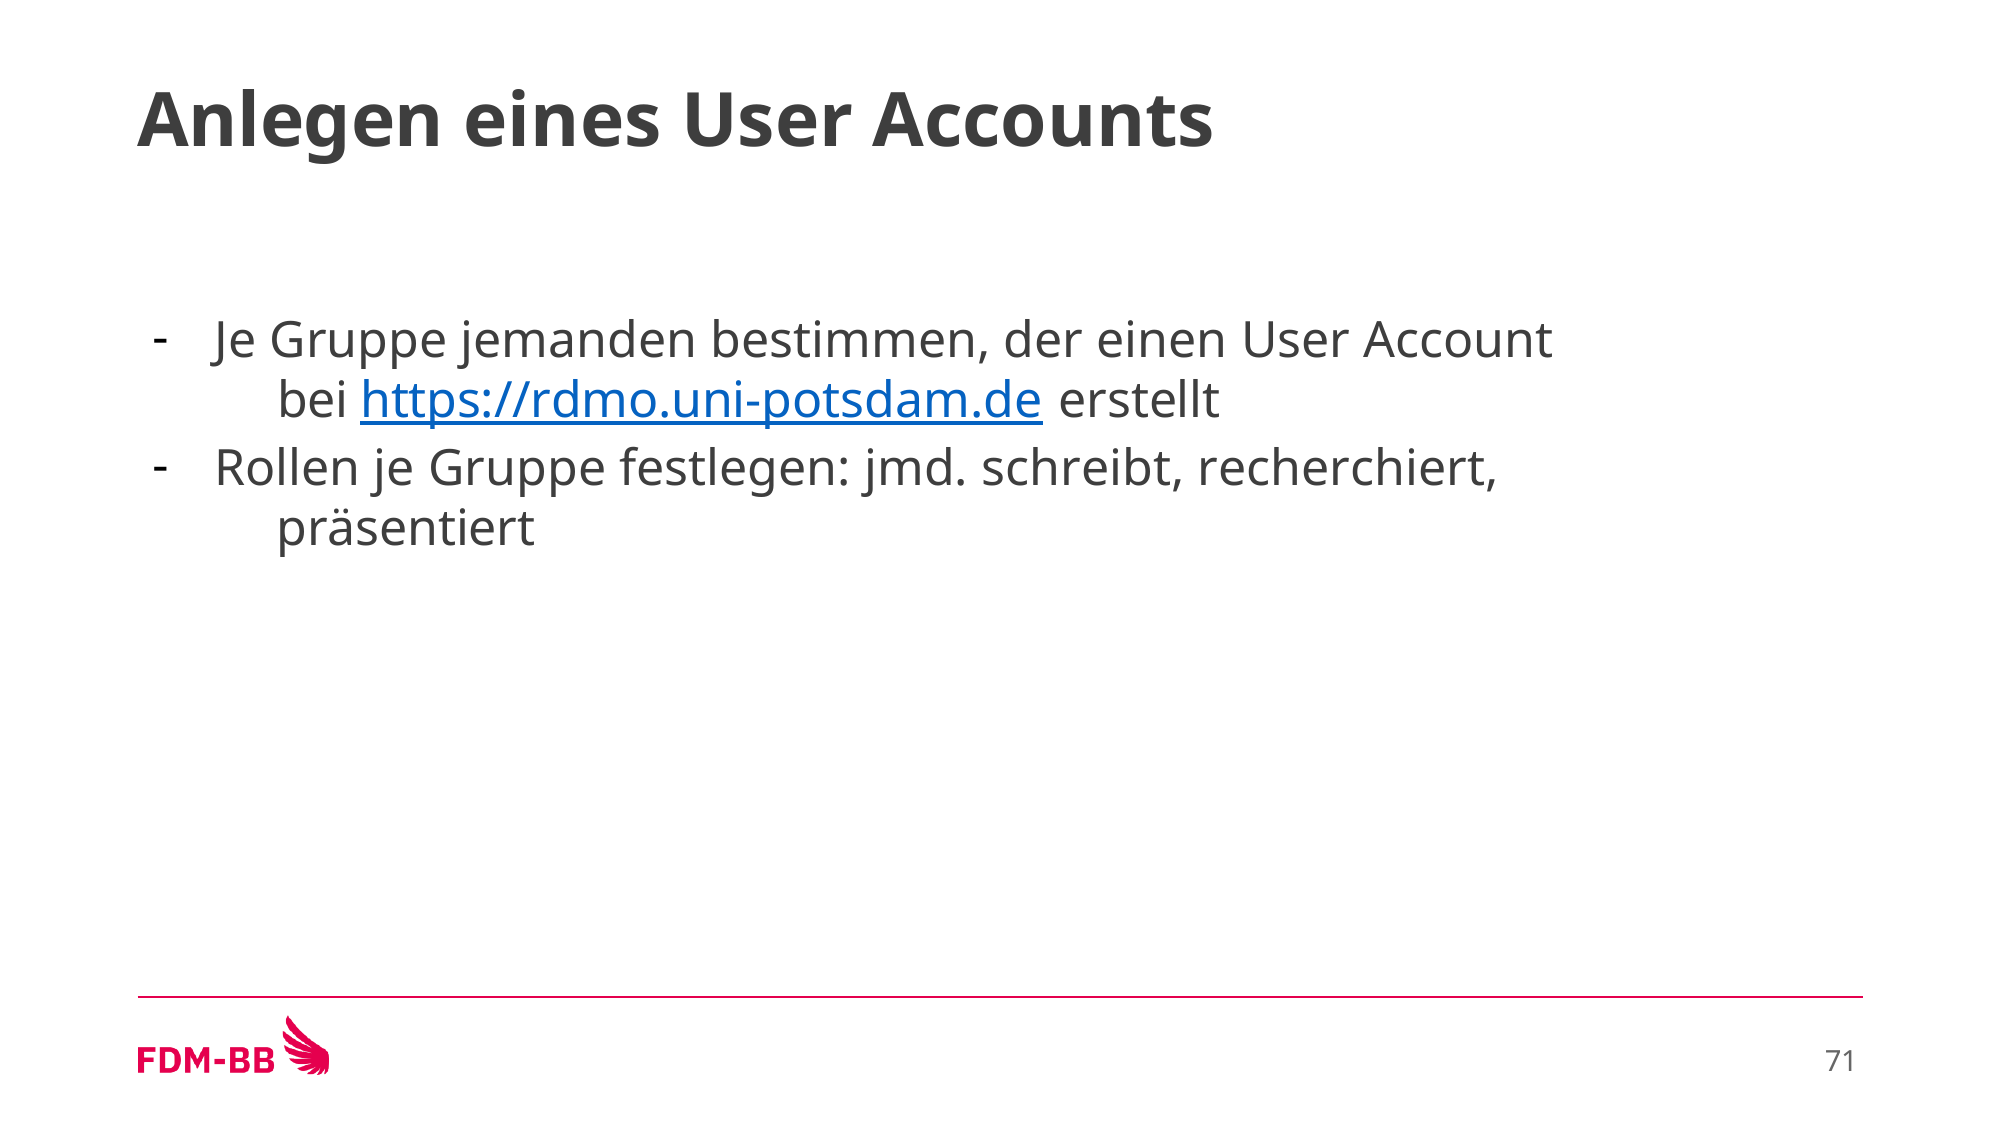

# Anlegen eines User Accounts
Je Gruppe jemanden bestimmen, der einen User Account bei https://rdmo.uni-potsdam.de erstellt
Rollen je Gruppe festlegen: jmd. schreibt, recherchiert, präsentiert
71